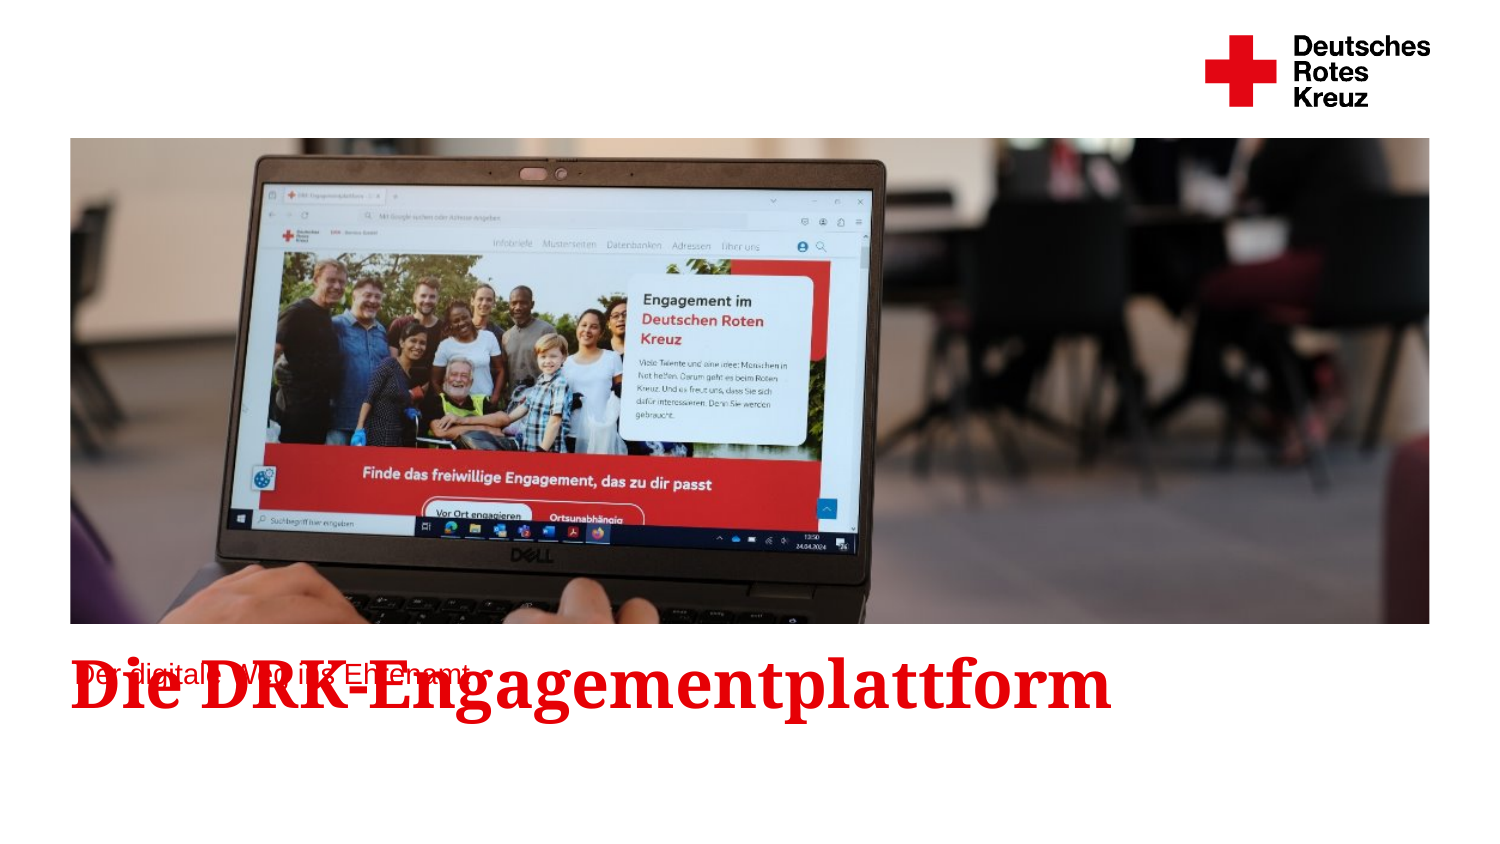

# Die DRK-Engagementplattform
Der digitale Weg ins Ehrenamt